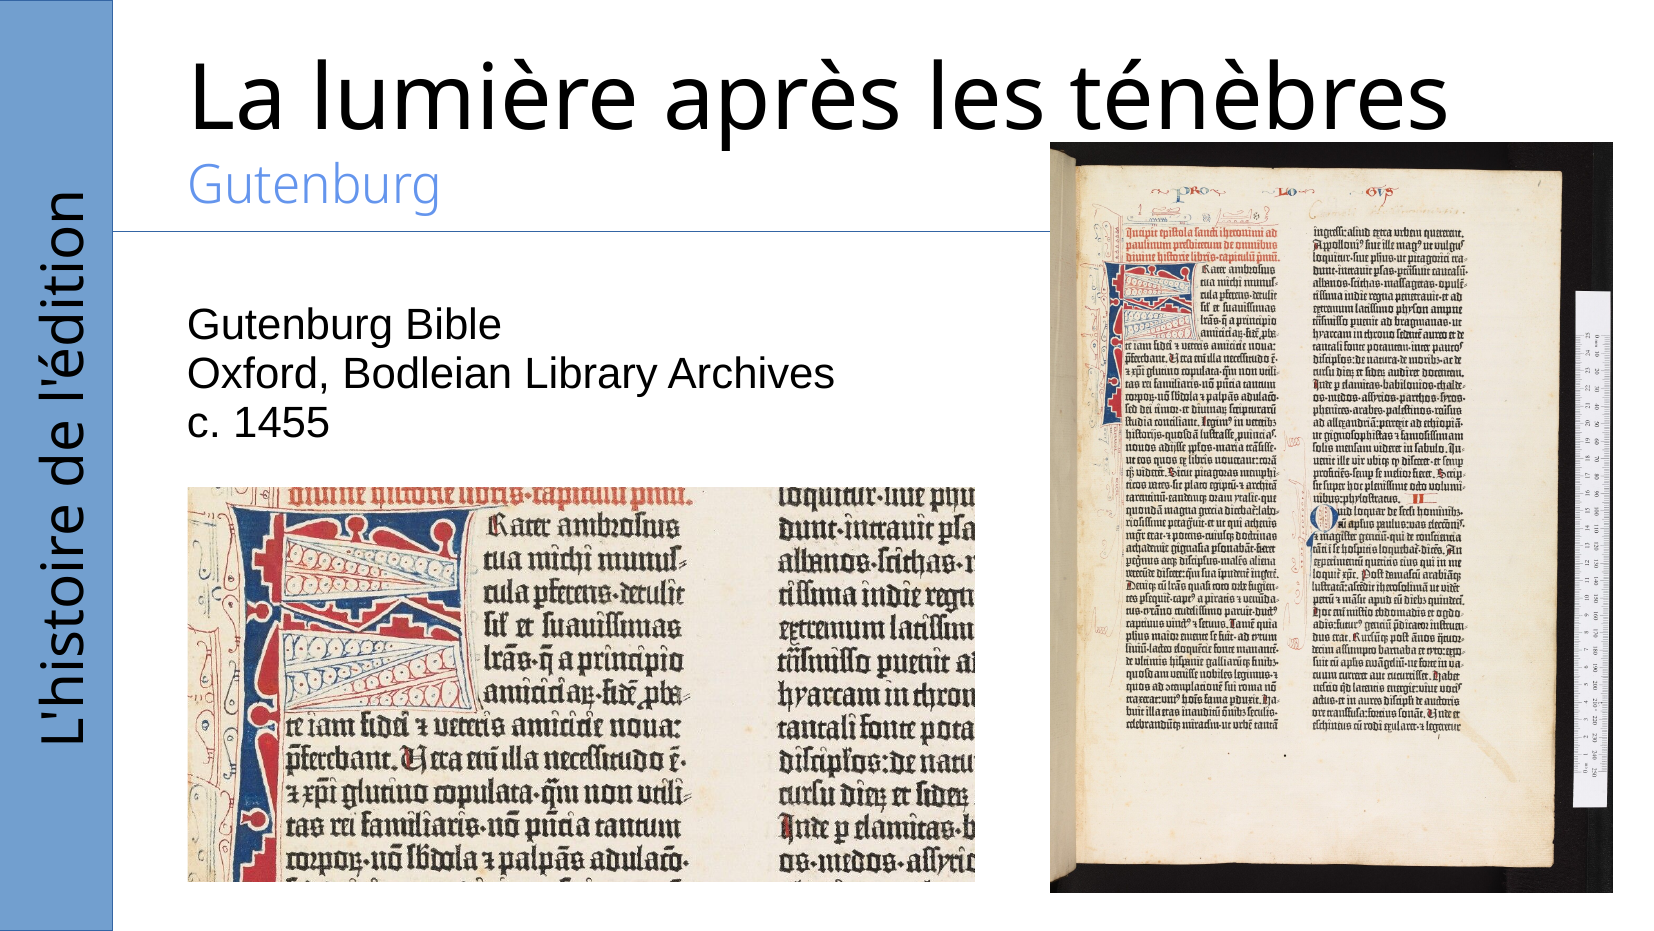

# La lumière après les ténèbres
Gutenburg
Gutenburg Bible
Oxford, Bodleian Library Archives
c. 1455
L'histoire de l'édition